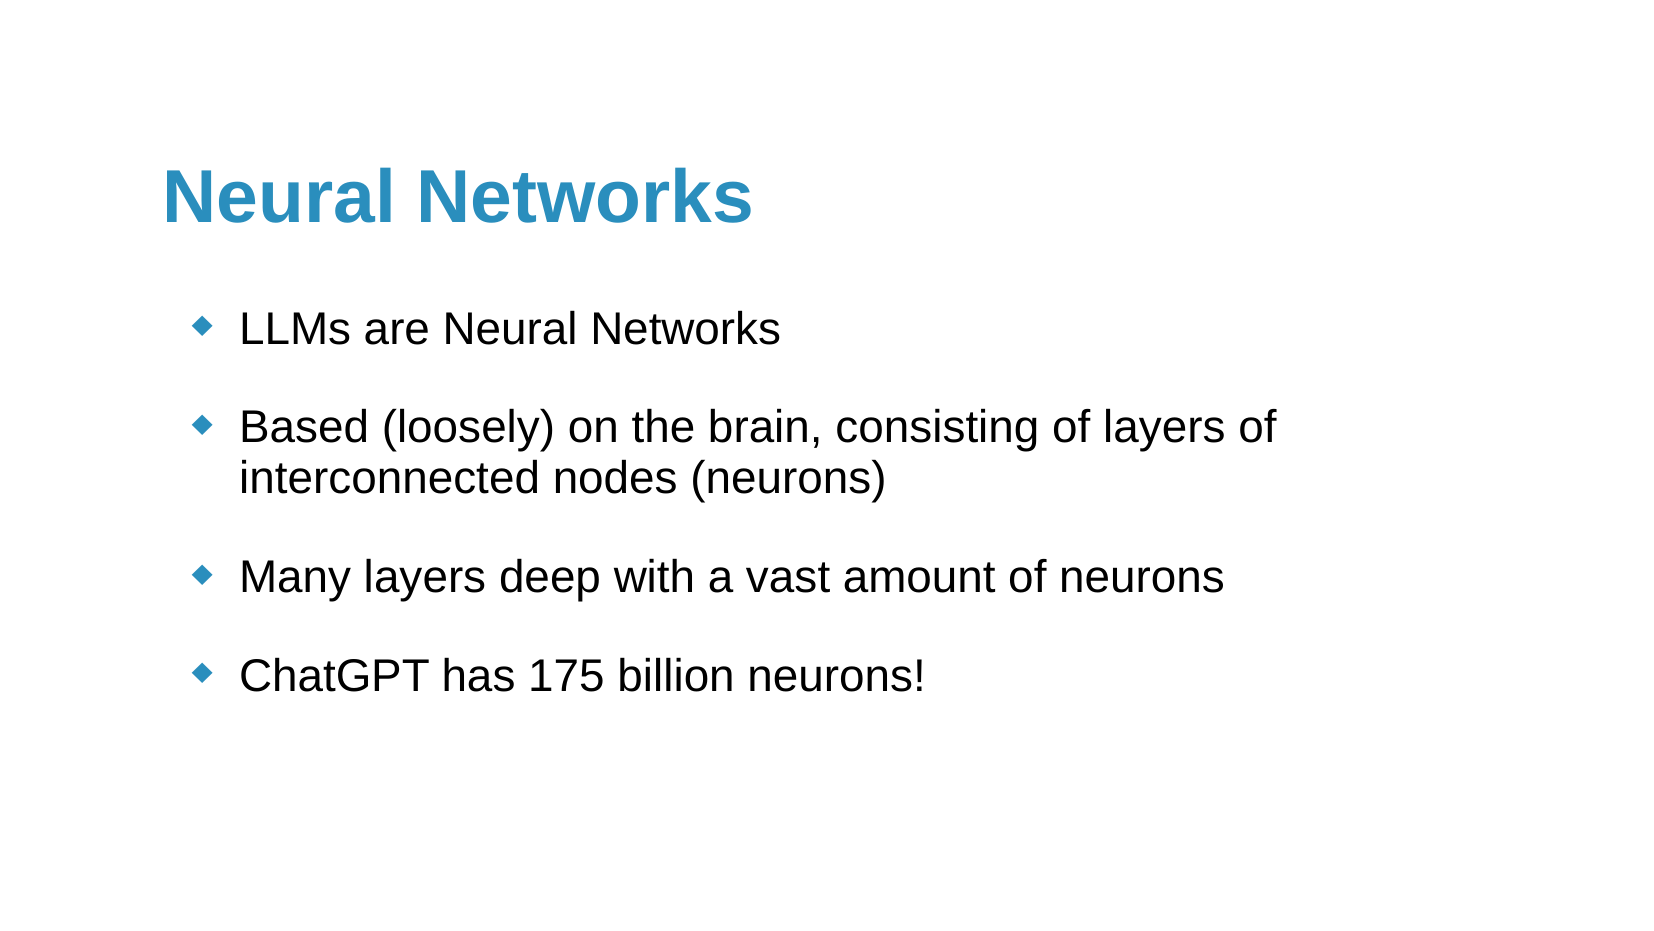

Neural Networks
LLMs are Neural Networks
Based (loosely) on the brain, consisting of layers of interconnected nodes (neurons)
Many layers deep with a vast amount of neurons
ChatGPT has 175 billion neurons!